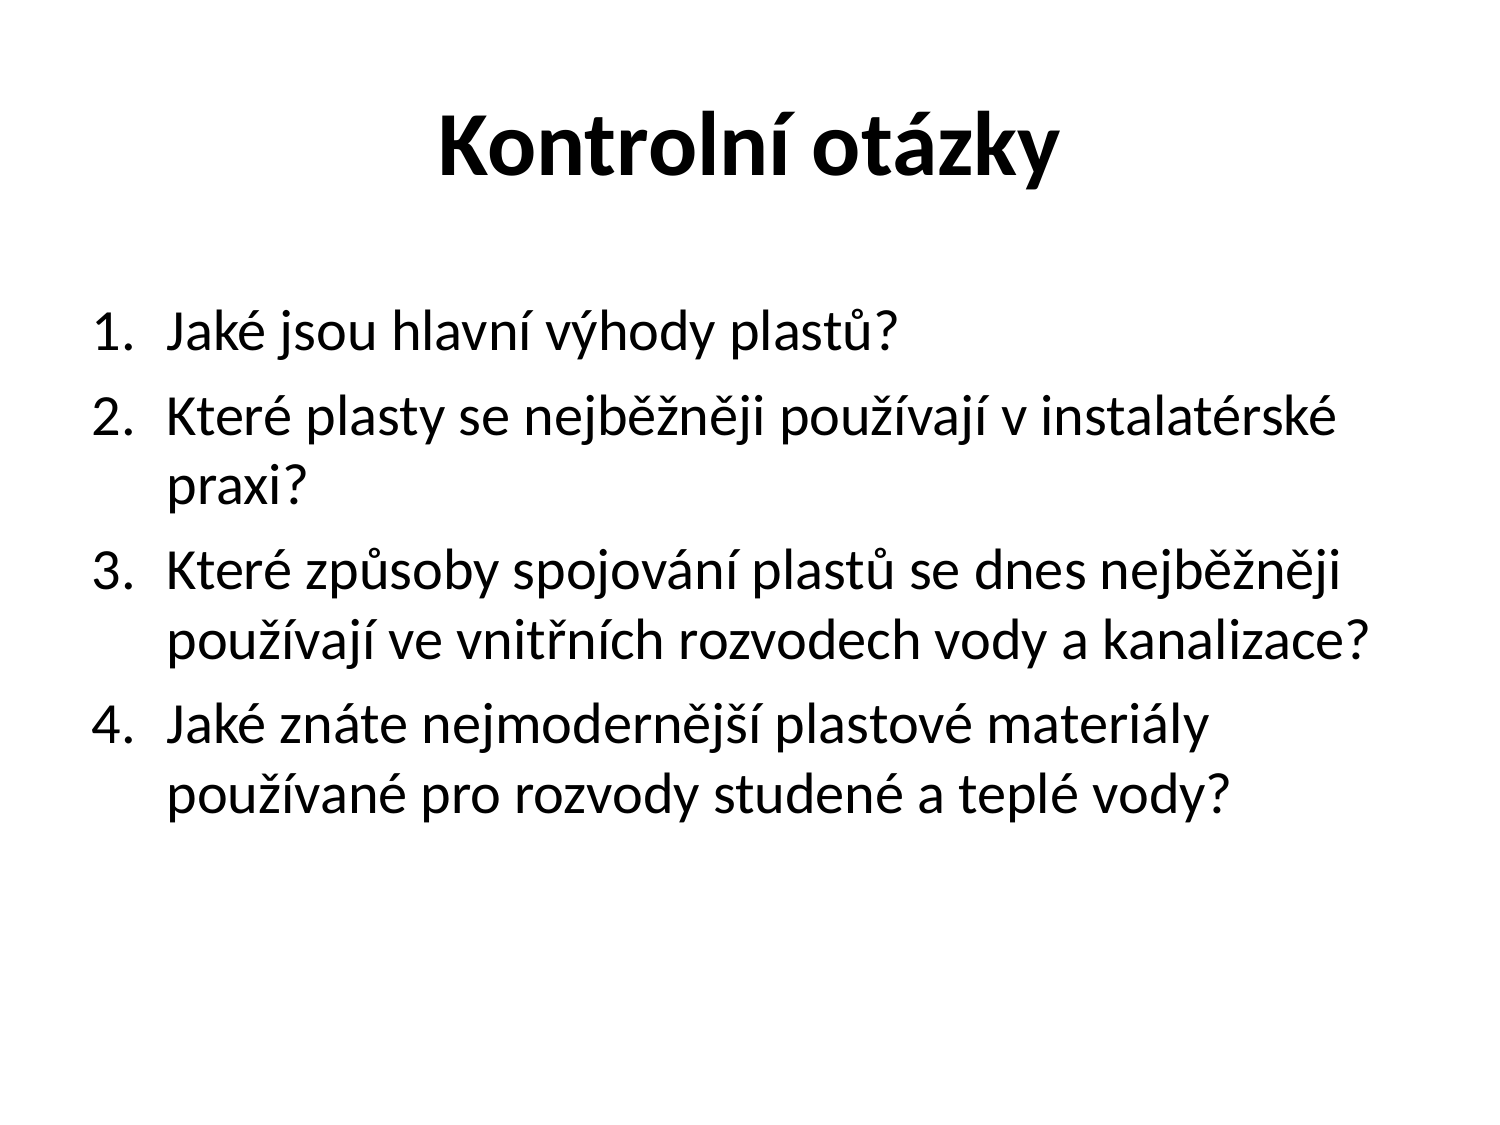

# Kontrolní otázky
Jaké jsou hlavní výhody plastů?
Které plasty se nejběžněji používají v instalatérské praxi?
Které způsoby spojování plastů se dnes nejběžněji používají ve vnitřních rozvodech vody a kanalizace?
Jaké znáte nejmodernější plastové materiály používané pro rozvody studené a teplé vody?